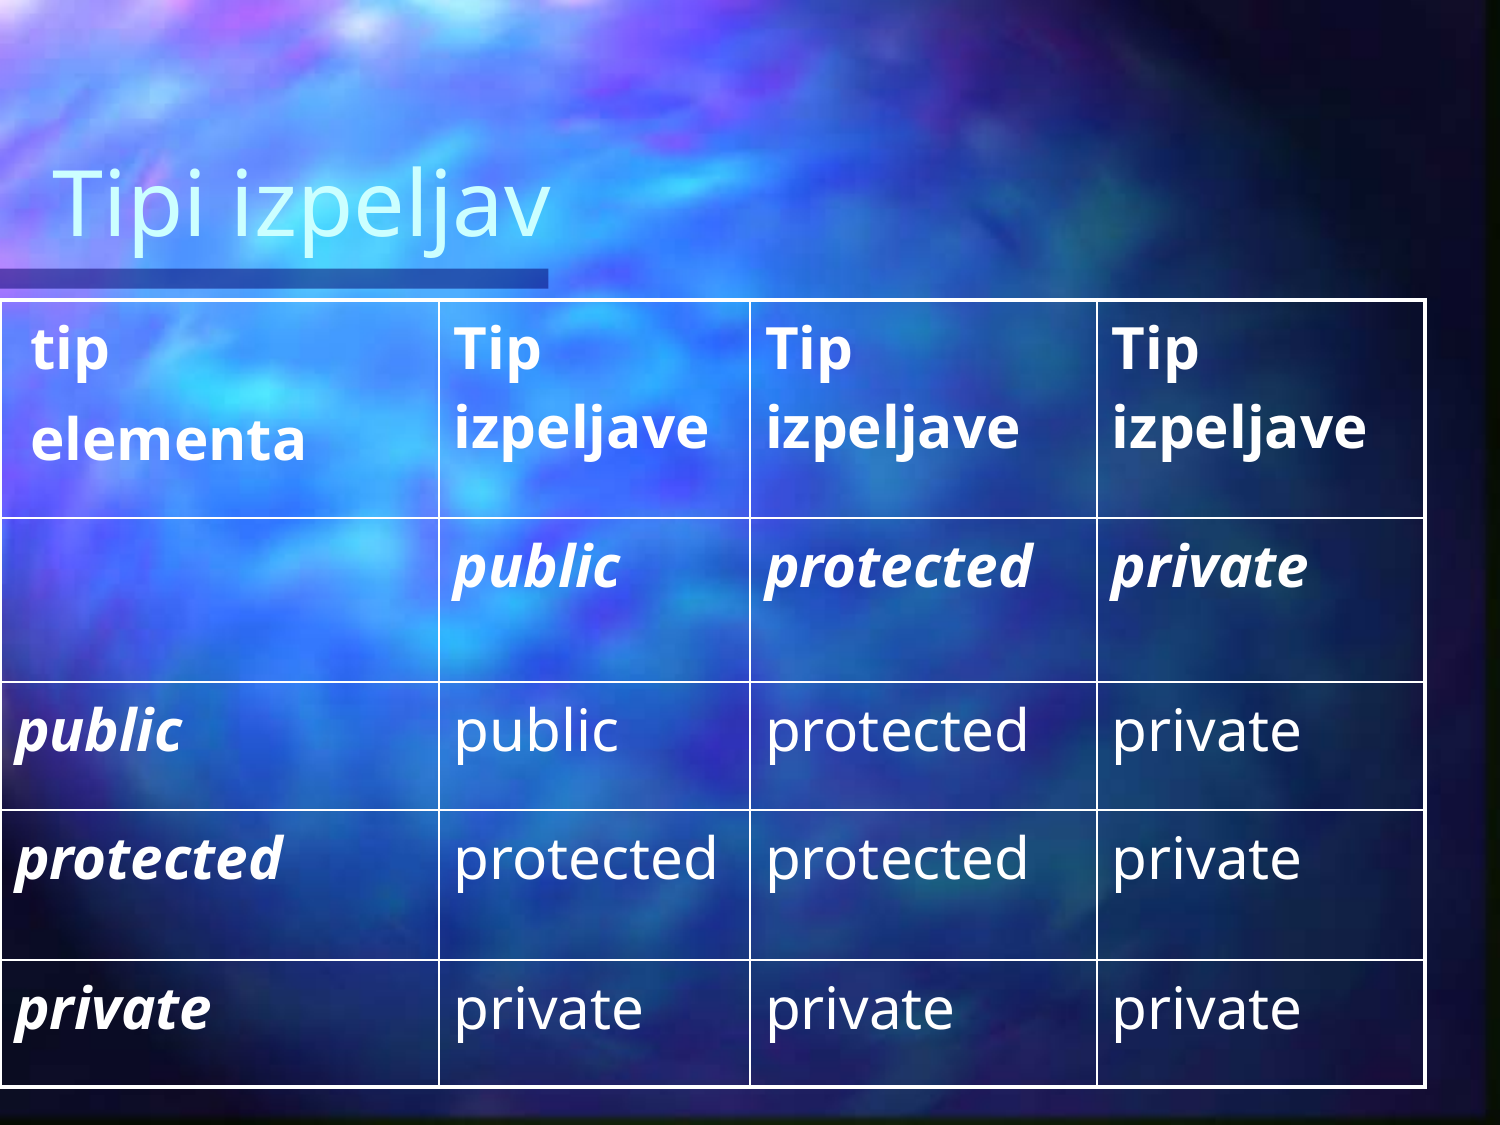

# Tipi izpeljav
| tip elementa | Tip izpeljave | Tip izpeljave | Tip izpeljave |
| --- | --- | --- | --- |
| | public | protected | private |
| public | public | protected | private |
| protected | protected | protected | private |
| private | private | private | private |